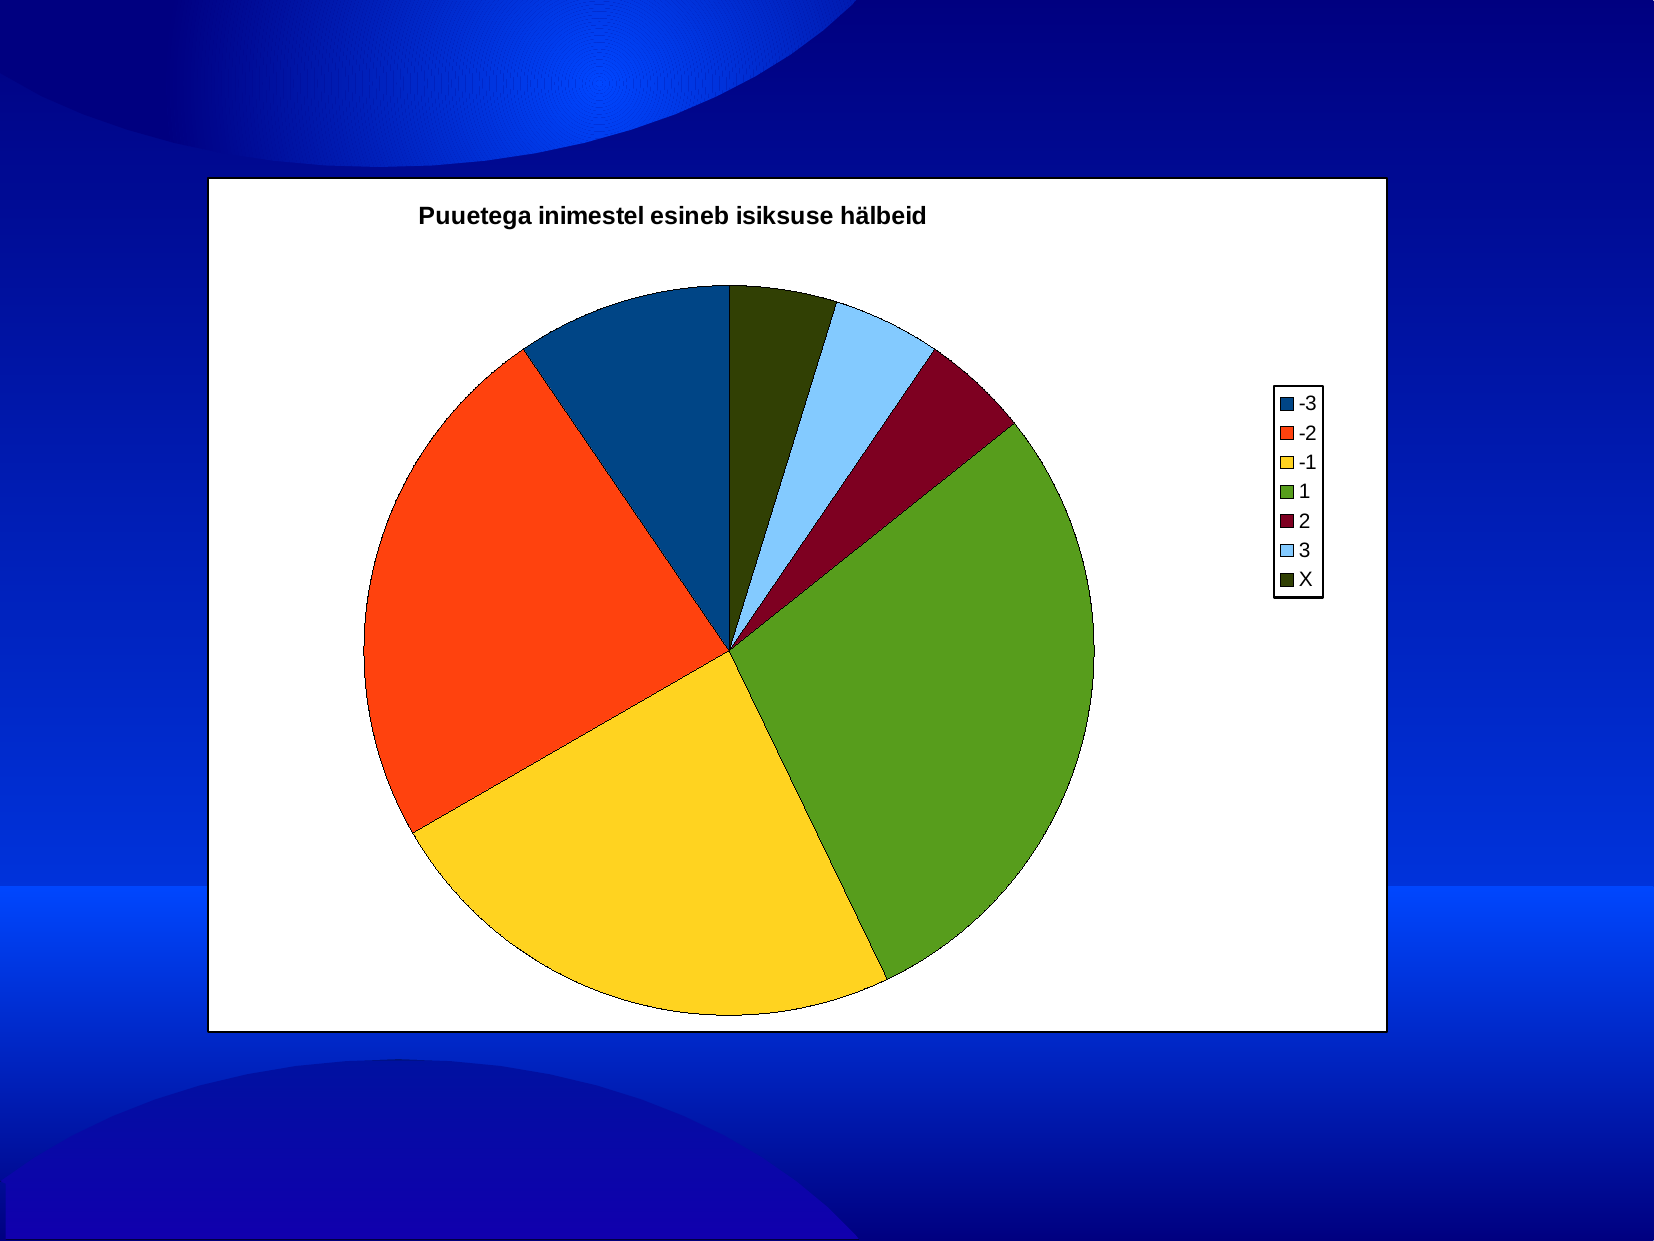

### Chart: Puuetega inimestel esineb isiksuse hälbeid
| Category | Rida 64 |
|---|---|
| -3 | 2.0 |
| -2 | 5.0 |
| -1 | 5.0 |
| 1 | 6.0 |
| 2 | 1.0 |
| 3 | 1.0 |
| X | 1.0 |